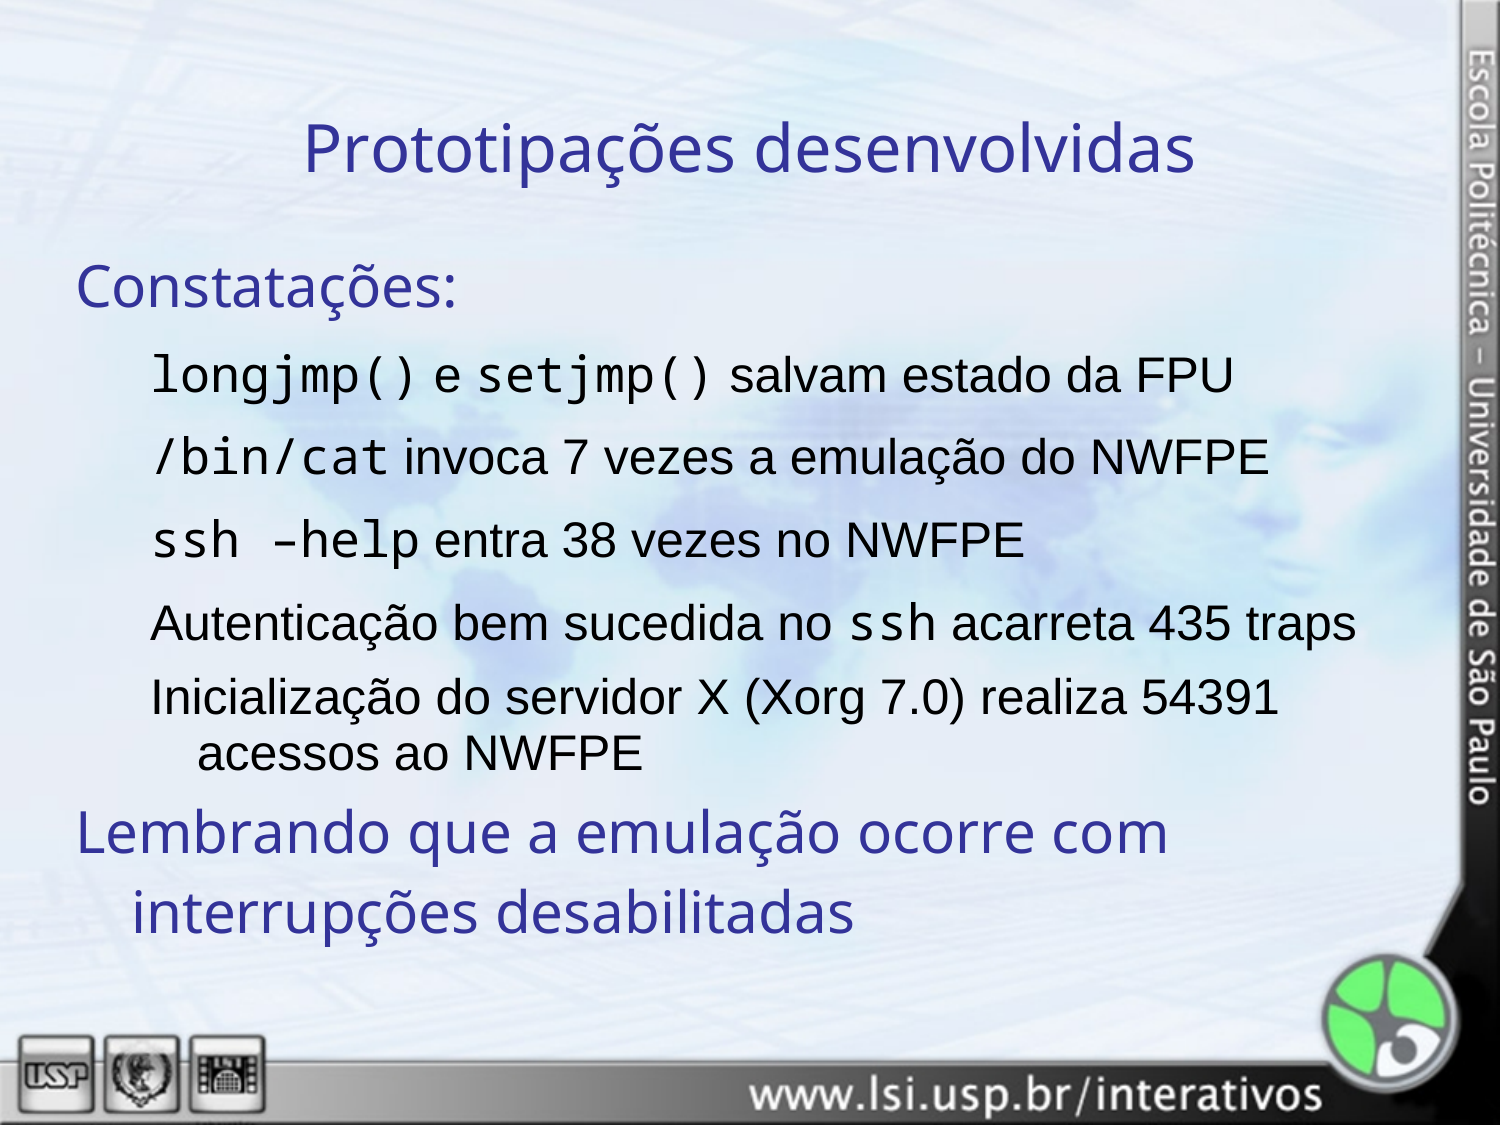

# Prototipações desenvolvidas
Constatações:
longjmp() e setjmp() salvam estado da FPU
/bin/cat invoca 7 vezes a emulação do NWFPE
ssh –help entra 38 vezes no NWFPE
Autenticação bem sucedida no ssh acarreta 435 traps
Inicialização do servidor X (Xorg 7.0) realiza 54391 acessos ao NWFPE
Lembrando que a emulação ocorre com interrupções desabilitadas